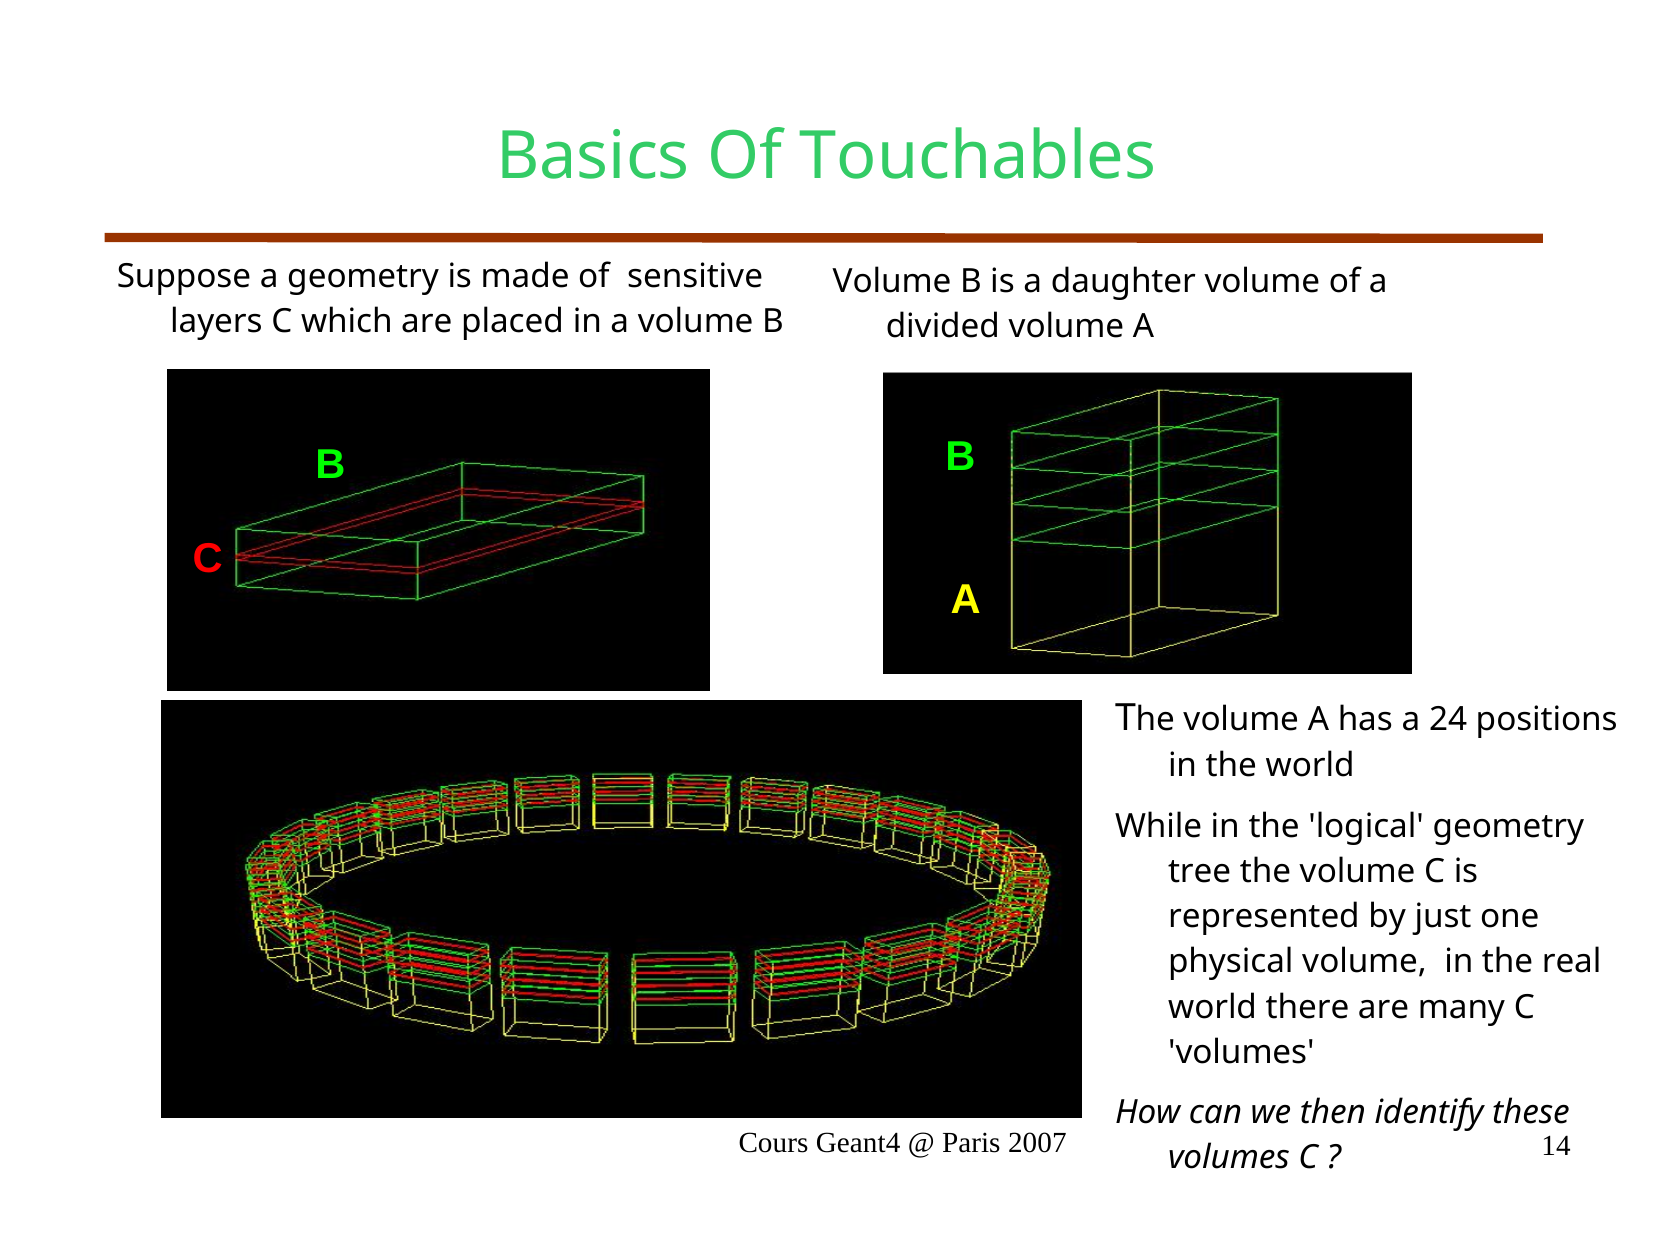

# Basics Of Touchables
Suppose a geometry is made of sensitive layers C which are placed in a volume B
Volume B is a daughter volume of a divided volume A
B
B
C
A
The volume A has a 24 positions in the world
While in the 'logical' geometry tree the volume C is represented by just one physical volume, in the real world there are many C 'volumes'
How can we then identify these volumes C ?
Cours Geant4 @ Paris 2007
14